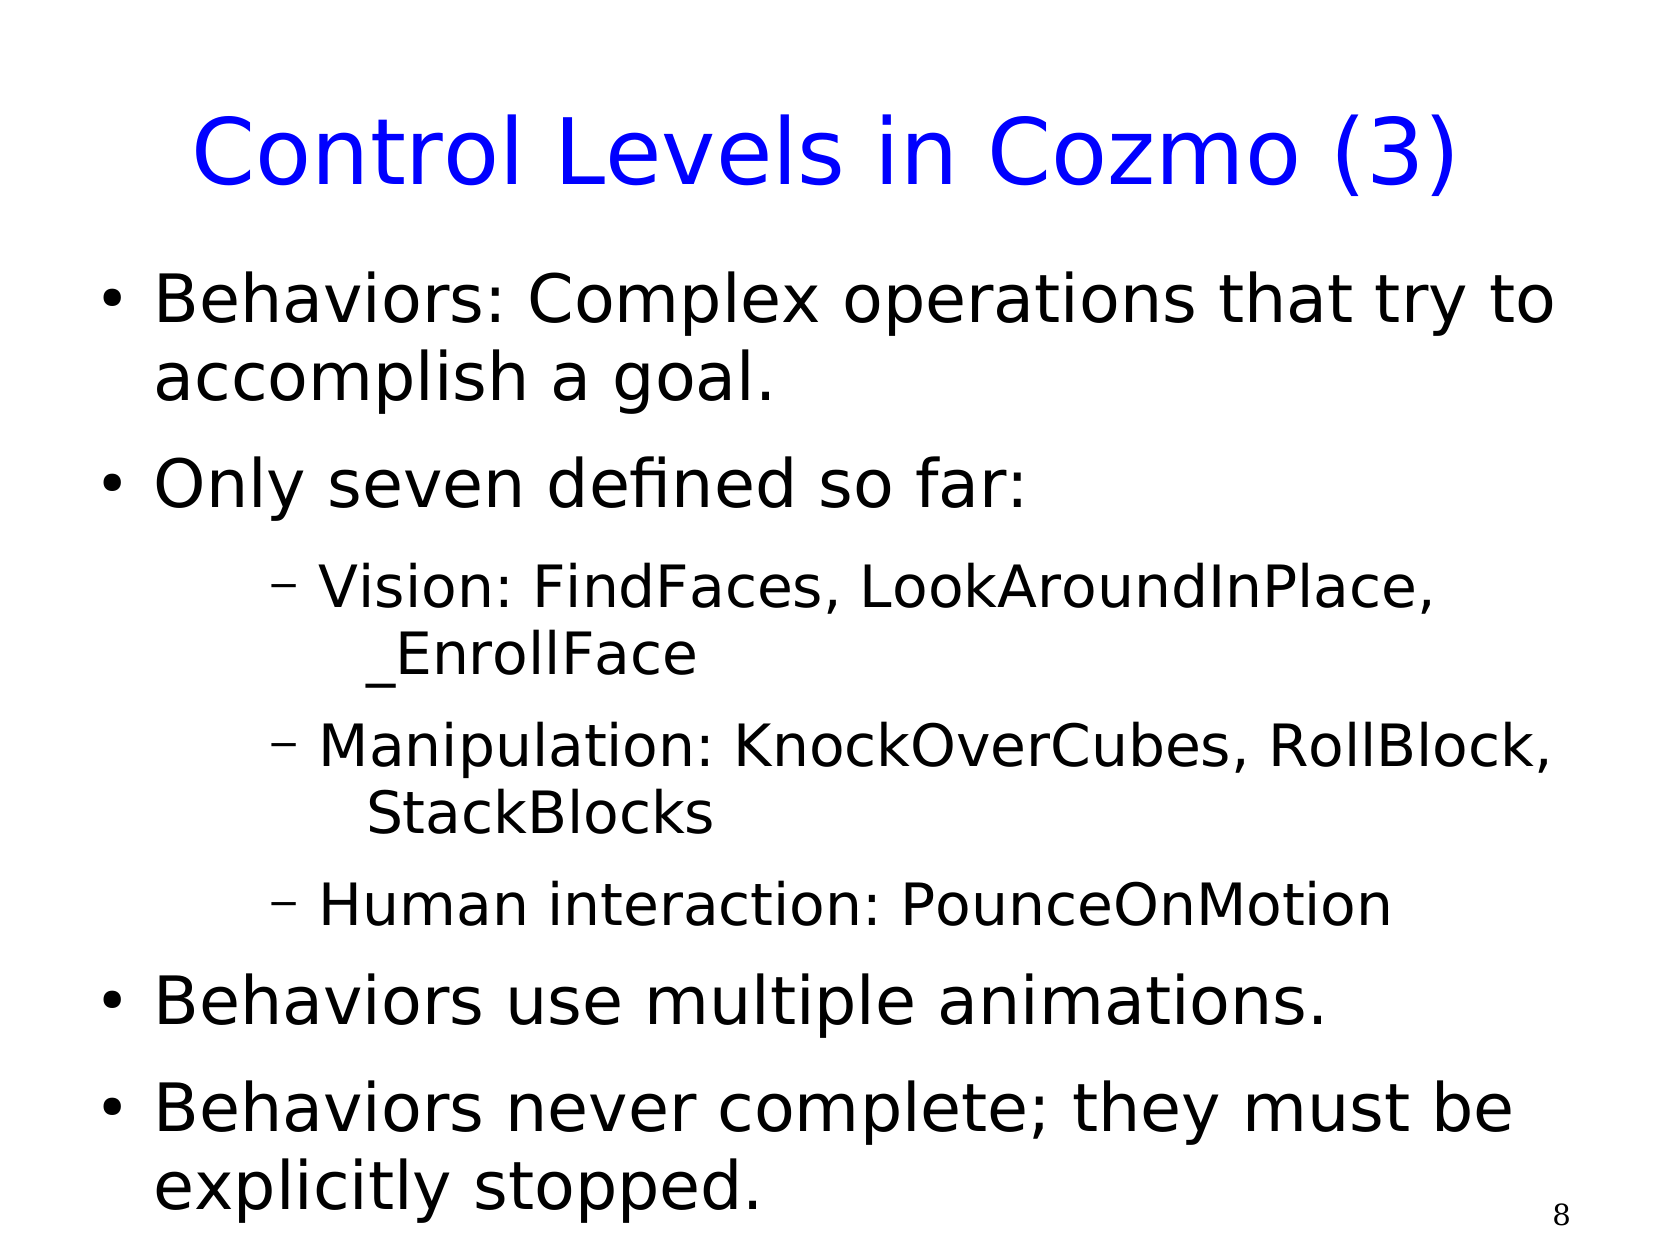

# Control Levels in Cozmo (3)
Behaviors: Complex operations that try to accomplish a goal.
Only seven defined so far:
Vision: FindFaces, LookAroundInPlace, _EnrollFace
Manipulation: KnockOverCubes, RollBlock, StackBlocks
Human interaction: PounceOnMotion
Behaviors use multiple animations.
Behaviors never complete; they must be explicitly stopped.
8